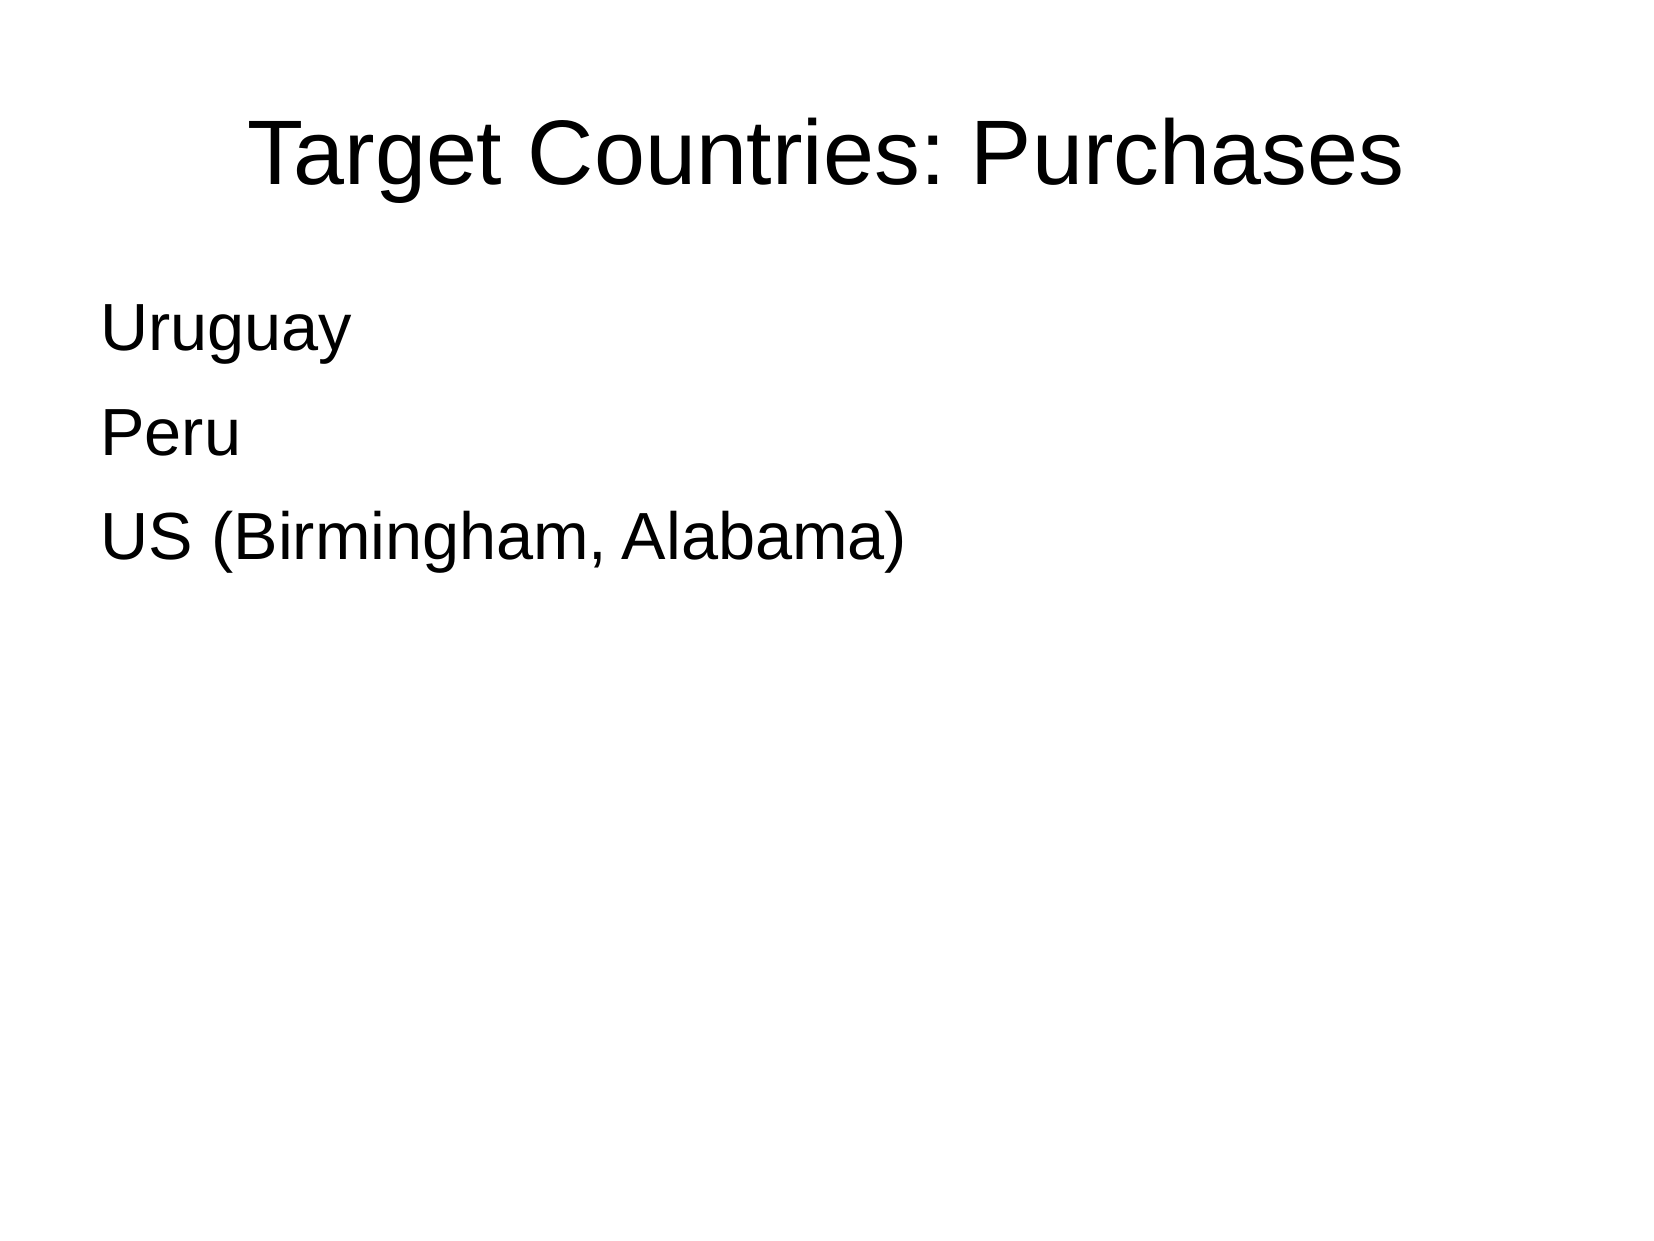

# Target Countries: Purchases
Uruguay
Peru
US (Birmingham, Alabama)